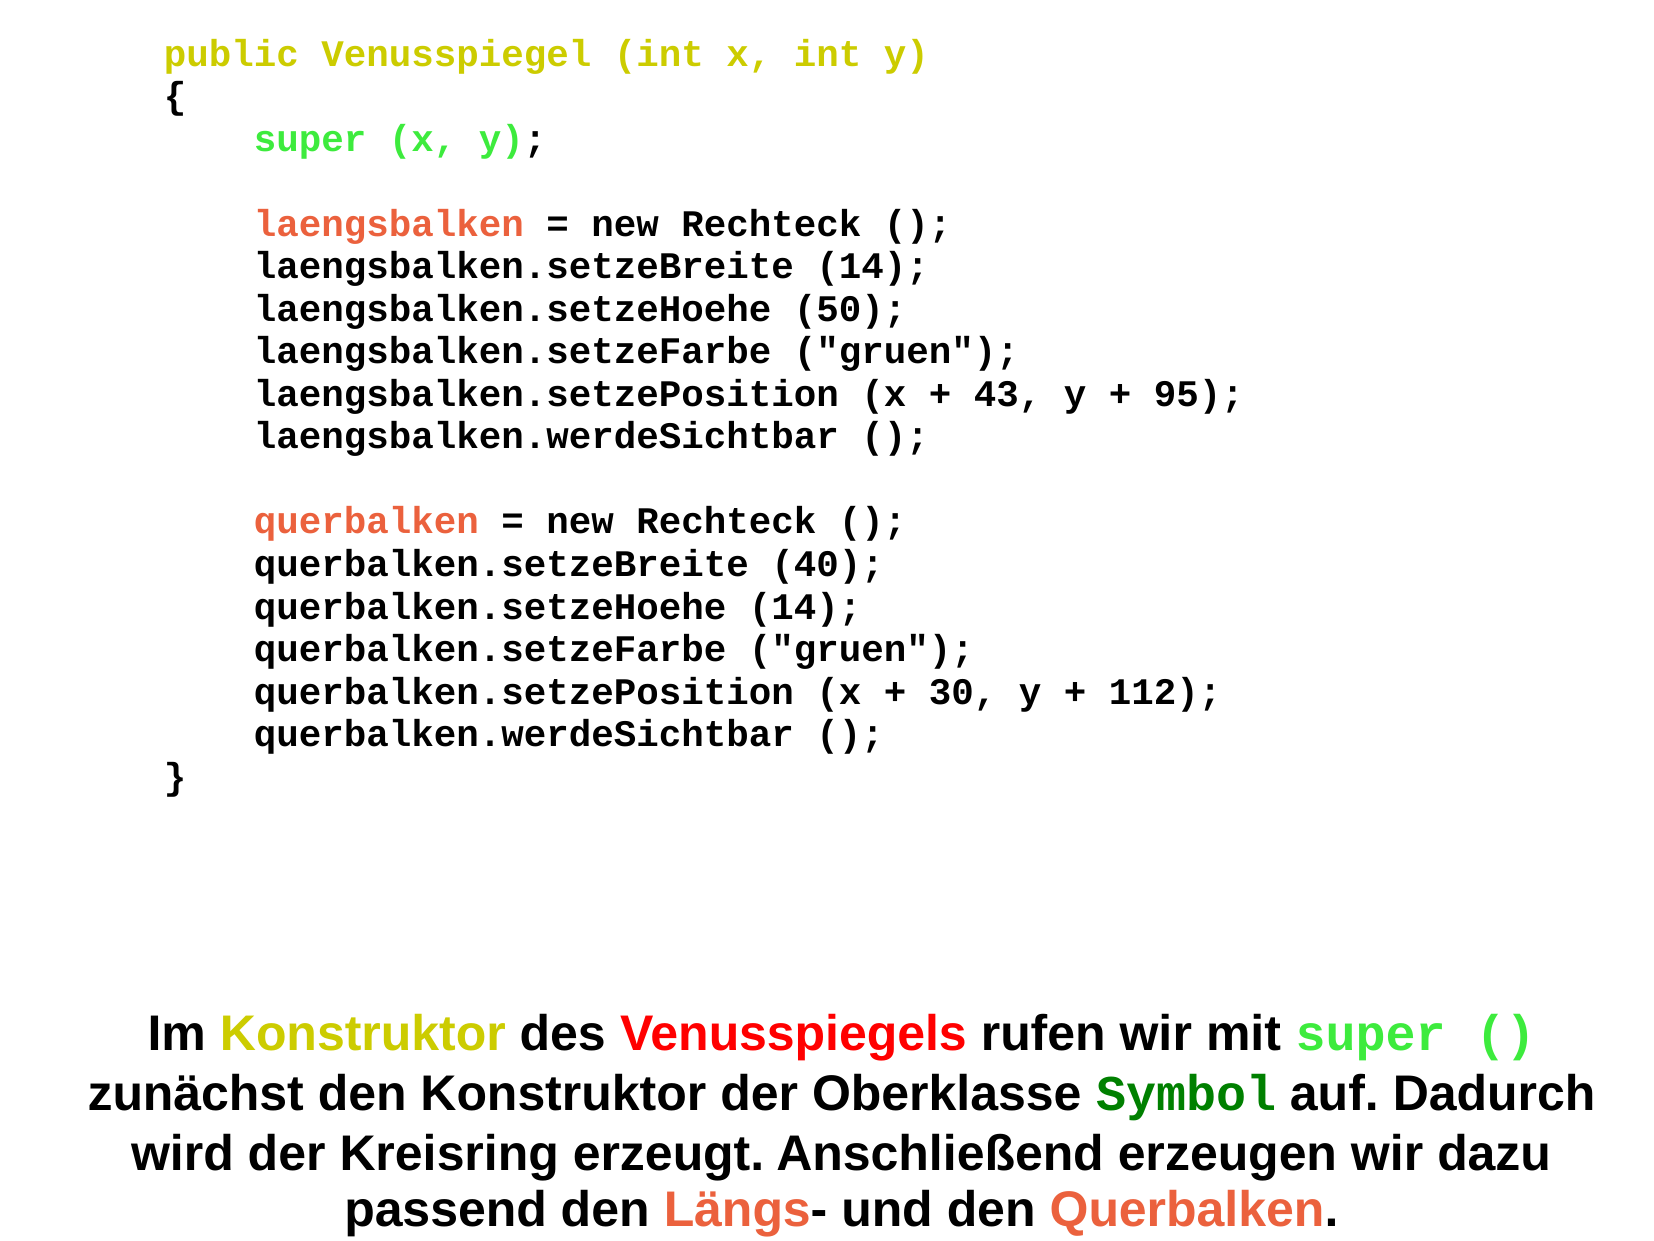

public Venusspiegel (int x, int y)
 {
 super (x, y);
 laengsbalken = new Rechteck ();
 laengsbalken.setzeBreite (14);
 laengsbalken.setzeHoehe (50);
 laengsbalken.setzeFarbe ("gruen");
 laengsbalken.setzePosition (x + 43, y + 95);
 laengsbalken.werdeSichtbar ();
 querbalken = new Rechteck ();
 querbalken.setzeBreite (40);
 querbalken.setzeHoehe (14);
 querbalken.setzeFarbe ("gruen");
 querbalken.setzePosition (x + 30, y + 112);
 querbalken.werdeSichtbar ();
 }
Im Konstruktor des Venusspiegels rufen wir mit super () zunächst den Konstruktor der Oberklasse Symbol auf. Dadurch wird der Kreisring erzeugt. Anschließend erzeugen wir dazu passend den Längs- und den Querbalken.